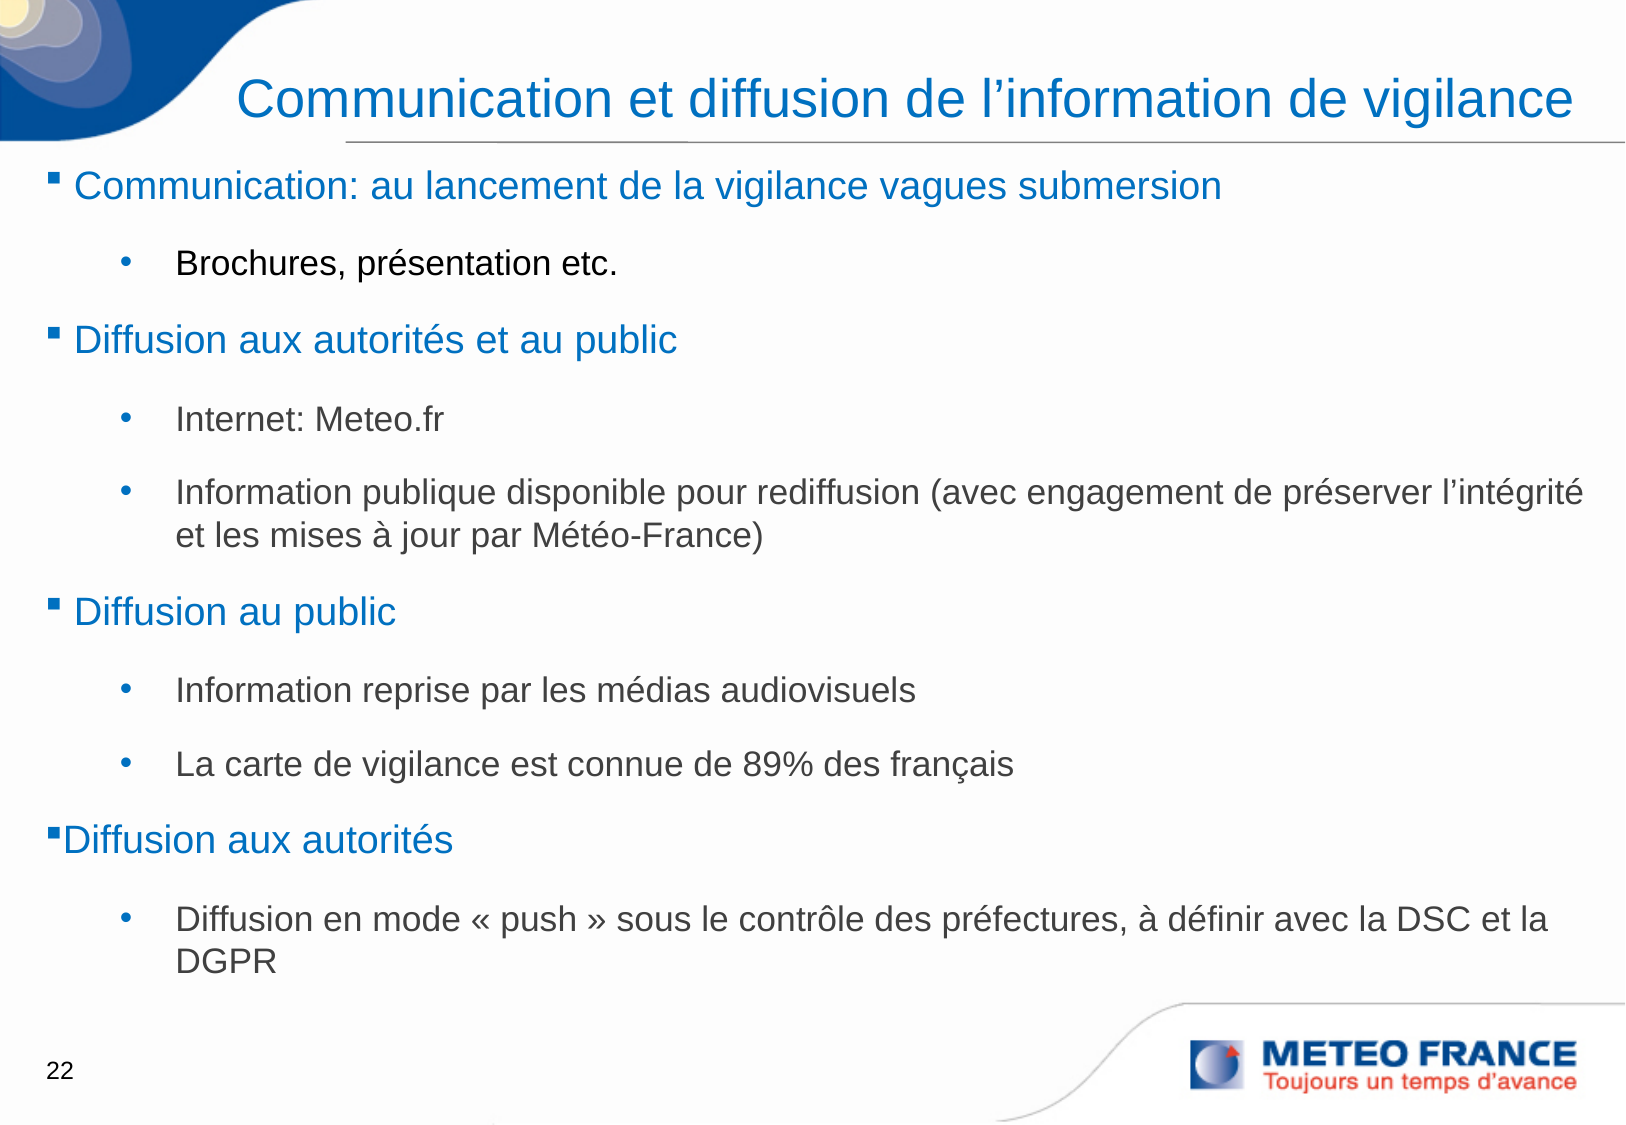

# Communication et diffusion de l’information de vigilance
 Communication: au lancement de la vigilance vagues submersion
Brochures, présentation etc.
 Diffusion aux autorités et au public
Internet: Meteo.fr
Information publique disponible pour rediffusion (avec engagement de préserver l’intégrité et les mises à jour par Météo-France)
 Diffusion au public
Information reprise par les médias audiovisuels
La carte de vigilance est connue de 89% des français
Diffusion aux autorités
Diffusion en mode « push » sous le contrôle des préfectures, à définir avec la DSC et la DGPR